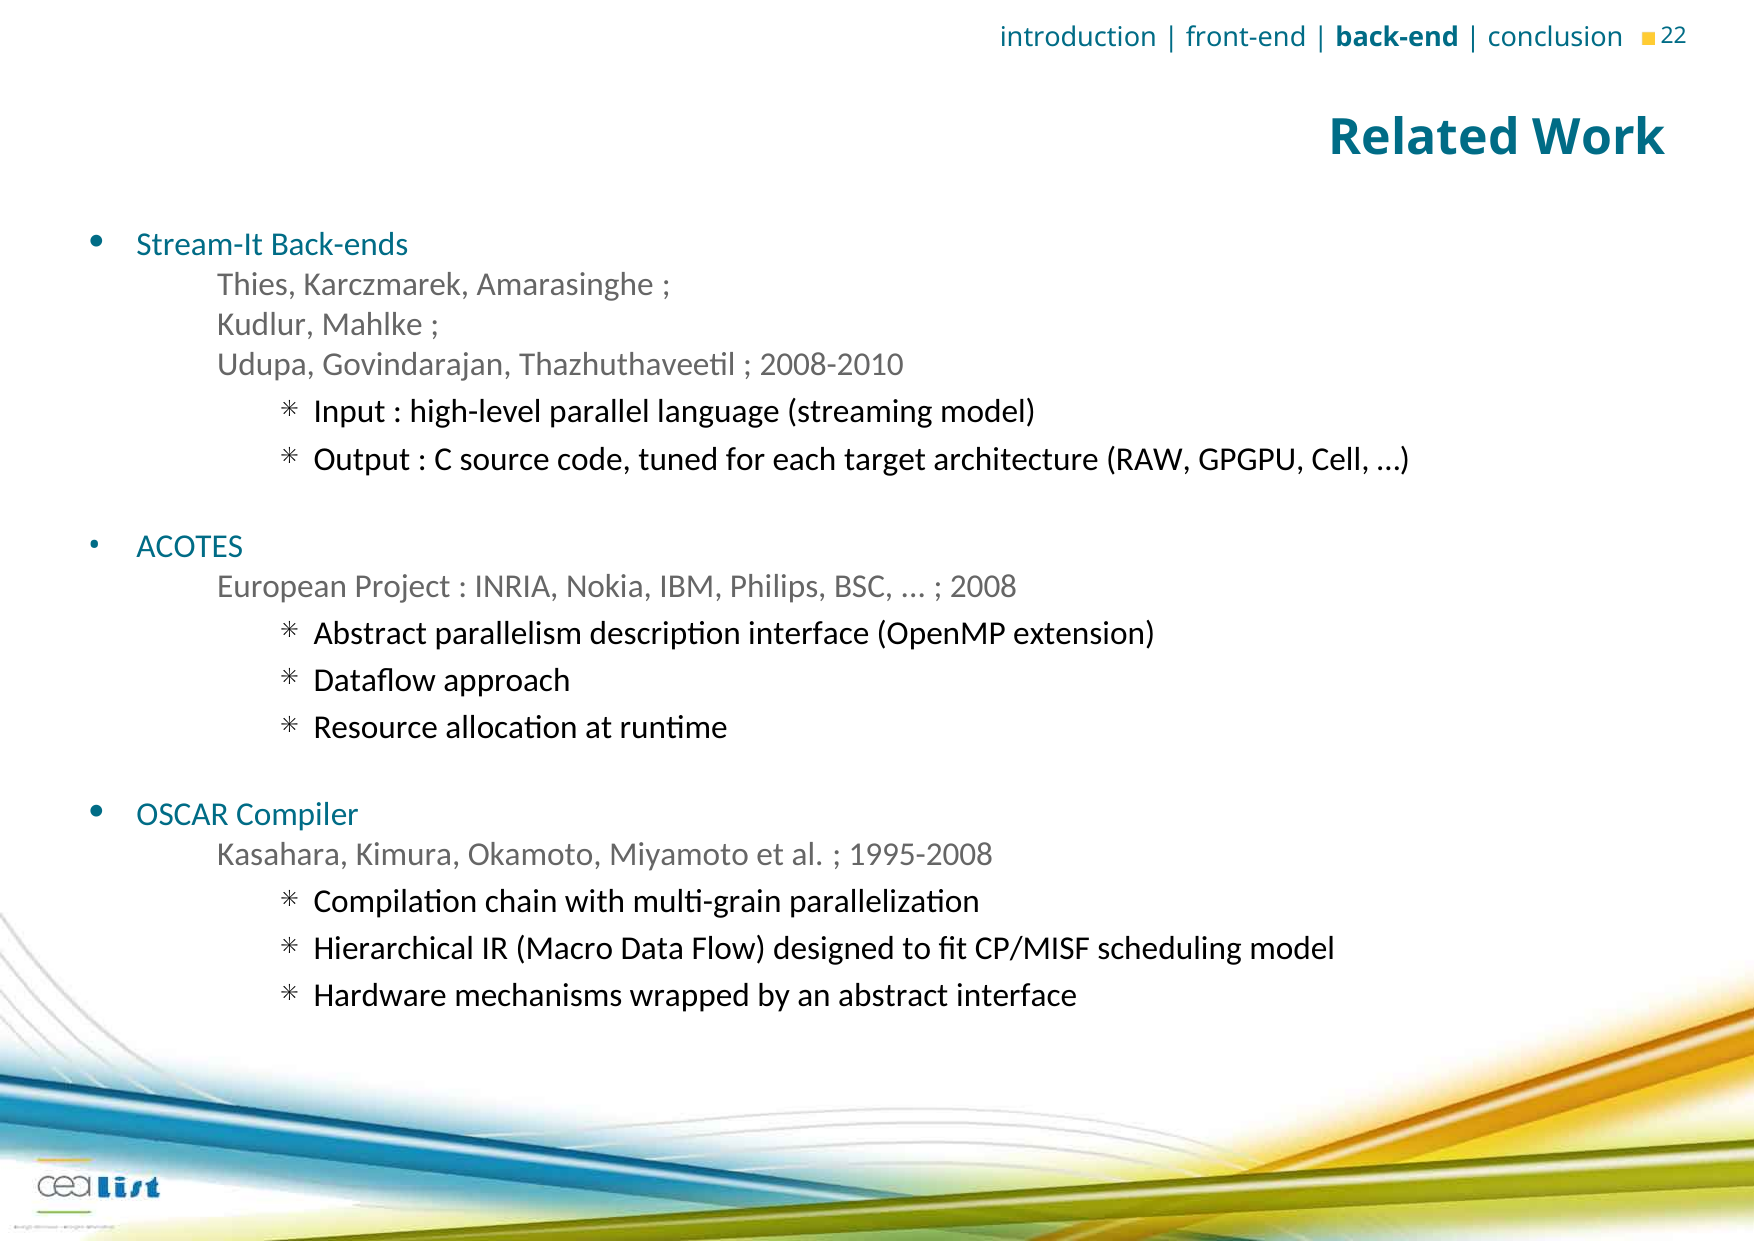

introduction | front-end | back-end | conclusion
# Related Work
Stream-It Back-ends
	Thies, Karczmarek, Amarasinghe ;
	Kudlur, Mahlke ;
	Udupa, Govindarajan, Thazhuthaveetil ; 2008-2010
Input : high-level parallel language (streaming model)
Output : C source code, tuned for each target architecture (RAW, GPGPU, Cell, …)
ACOTES
	European Project : INRIA, Nokia, IBM, Philips, BSC, ... ; 2008
Abstract parallelism description interface (OpenMP extension)
Dataflow approach
Resource allocation at runtime
OSCAR Compiler
	Kasahara, Kimura, Okamoto, Miyamoto et al. ; 1995-2008
Compilation chain with multi-grain parallelization
Hierarchical IR (Macro Data Flow) designed to fit CP/MISF scheduling model
Hardware mechanisms wrapped by an abstract interface